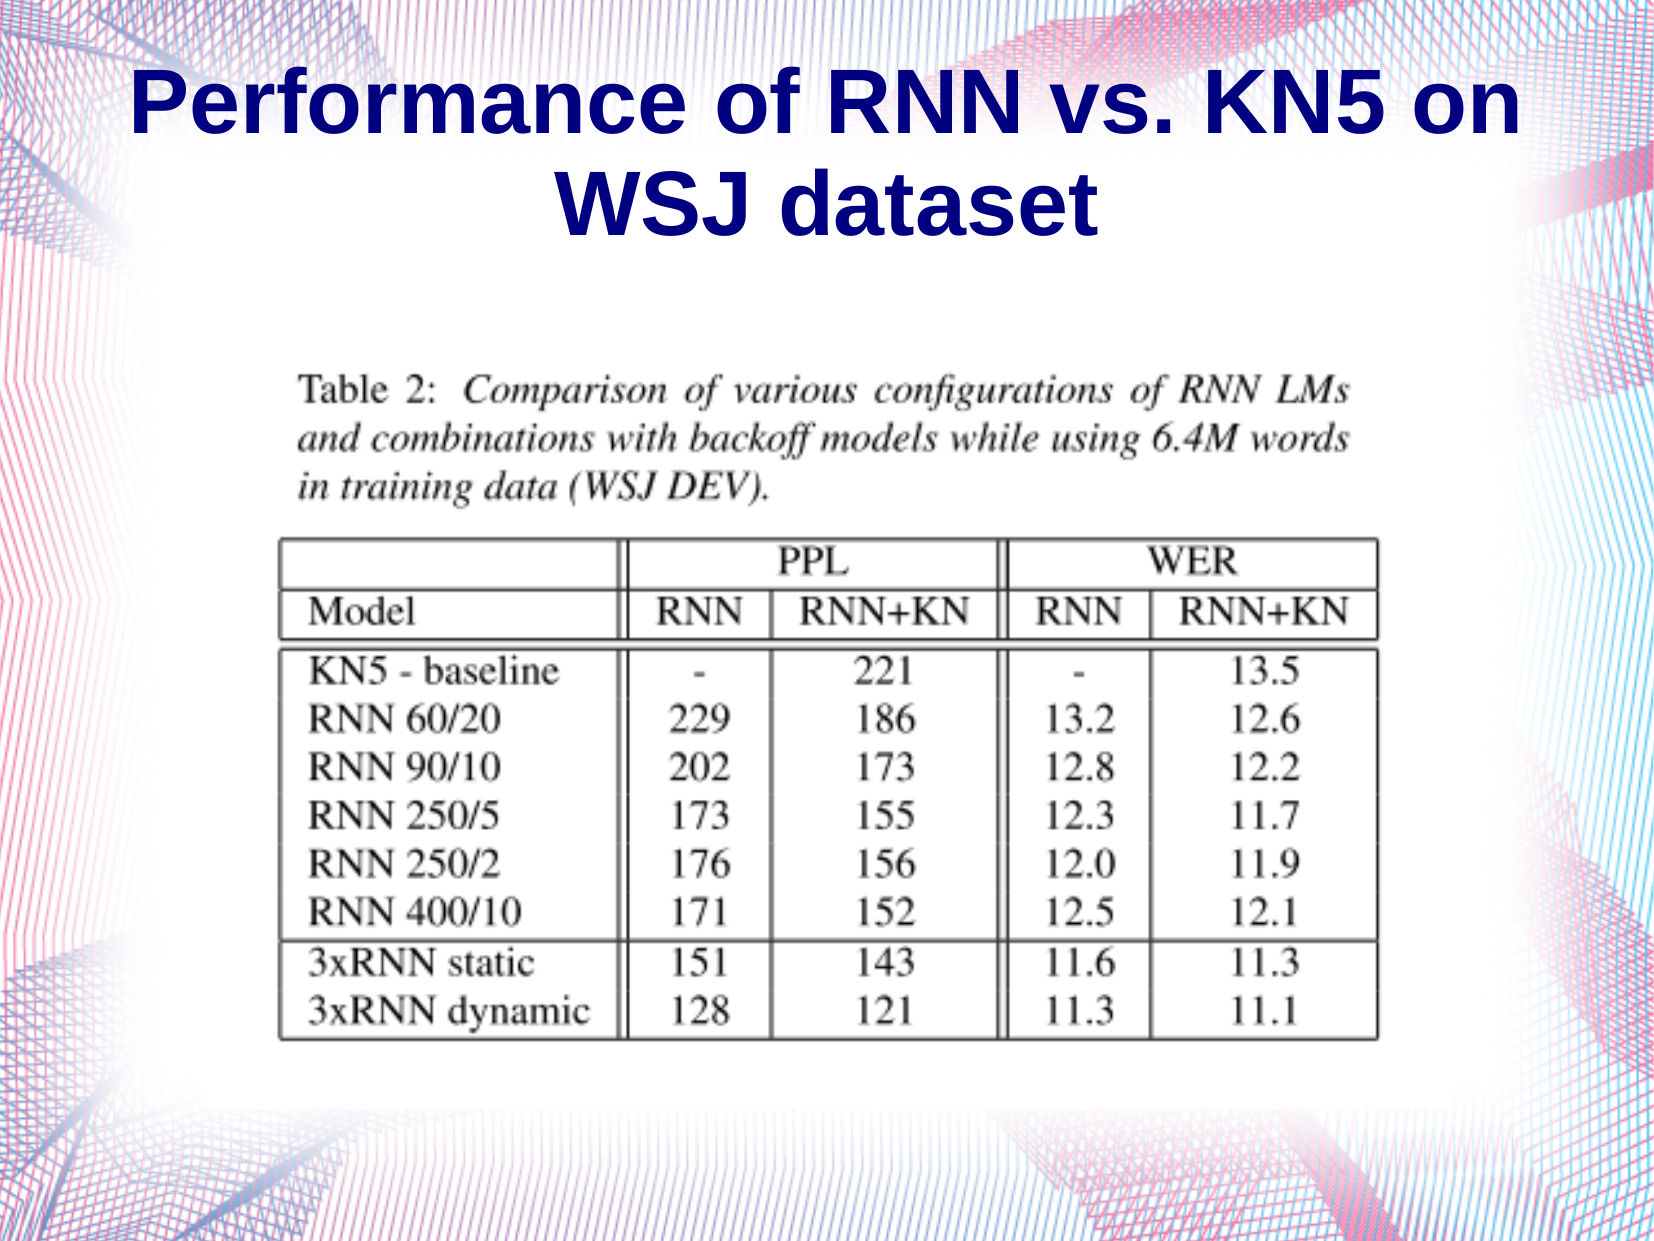

# Performance of RNN vs. KN5 on WSJ dataset